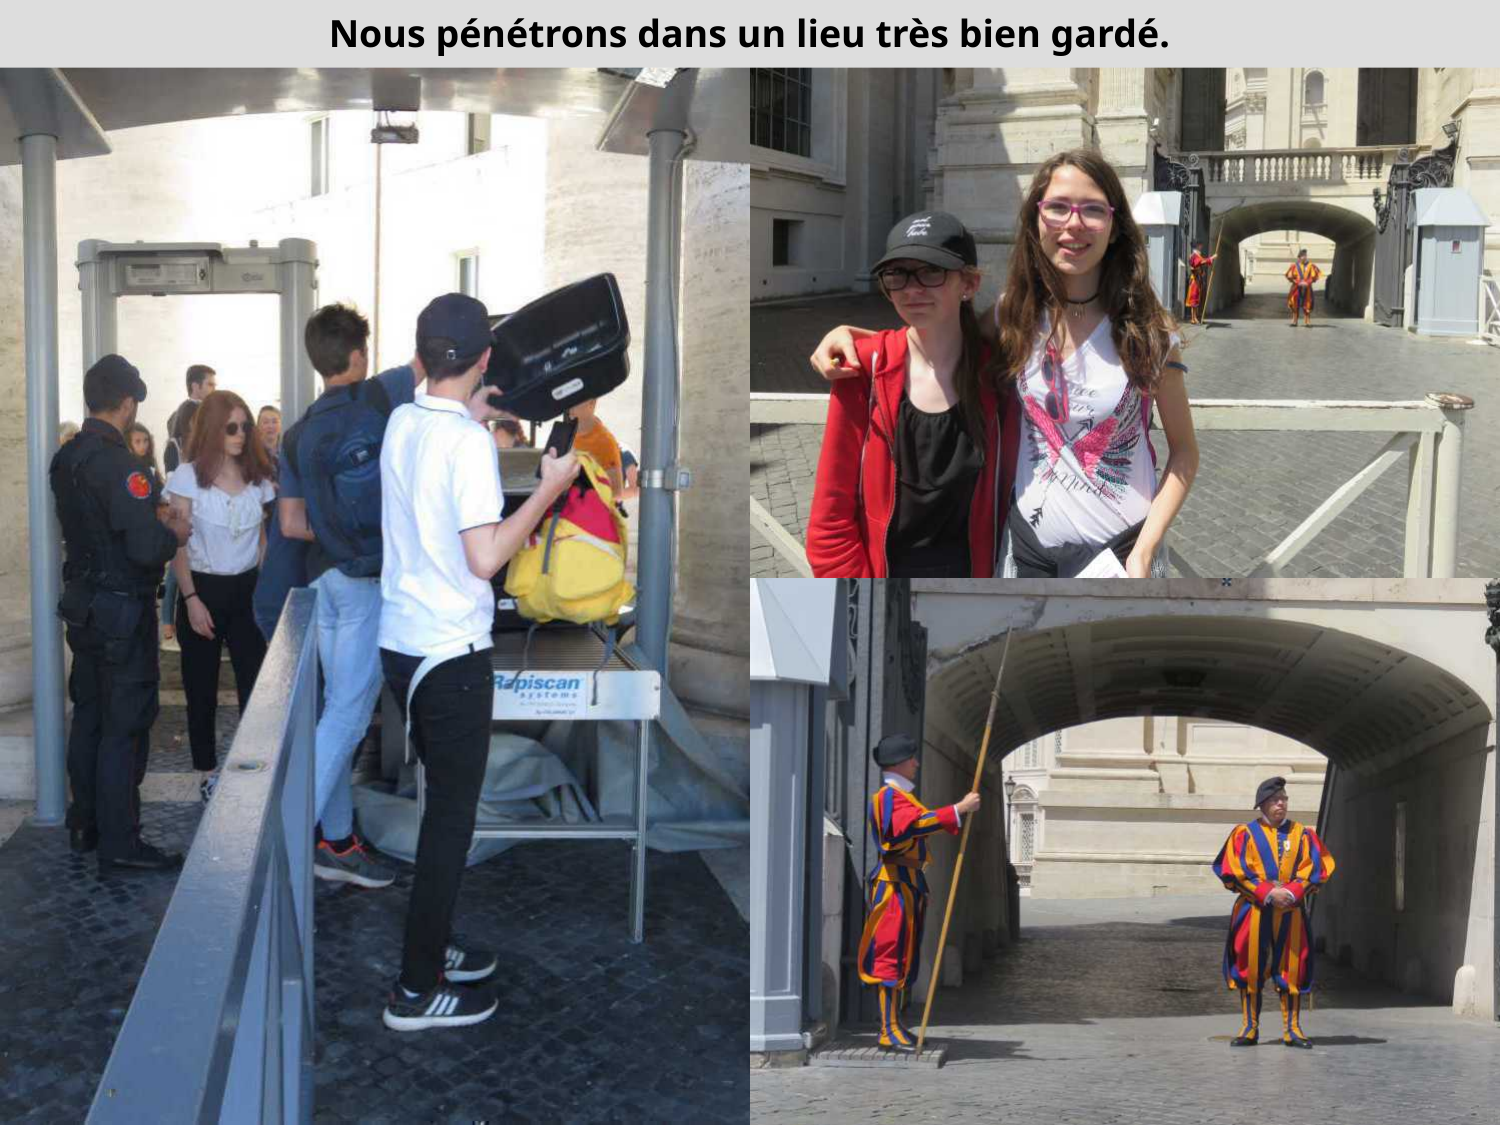

Nous pénétrons dans un lieu très bien gardé.